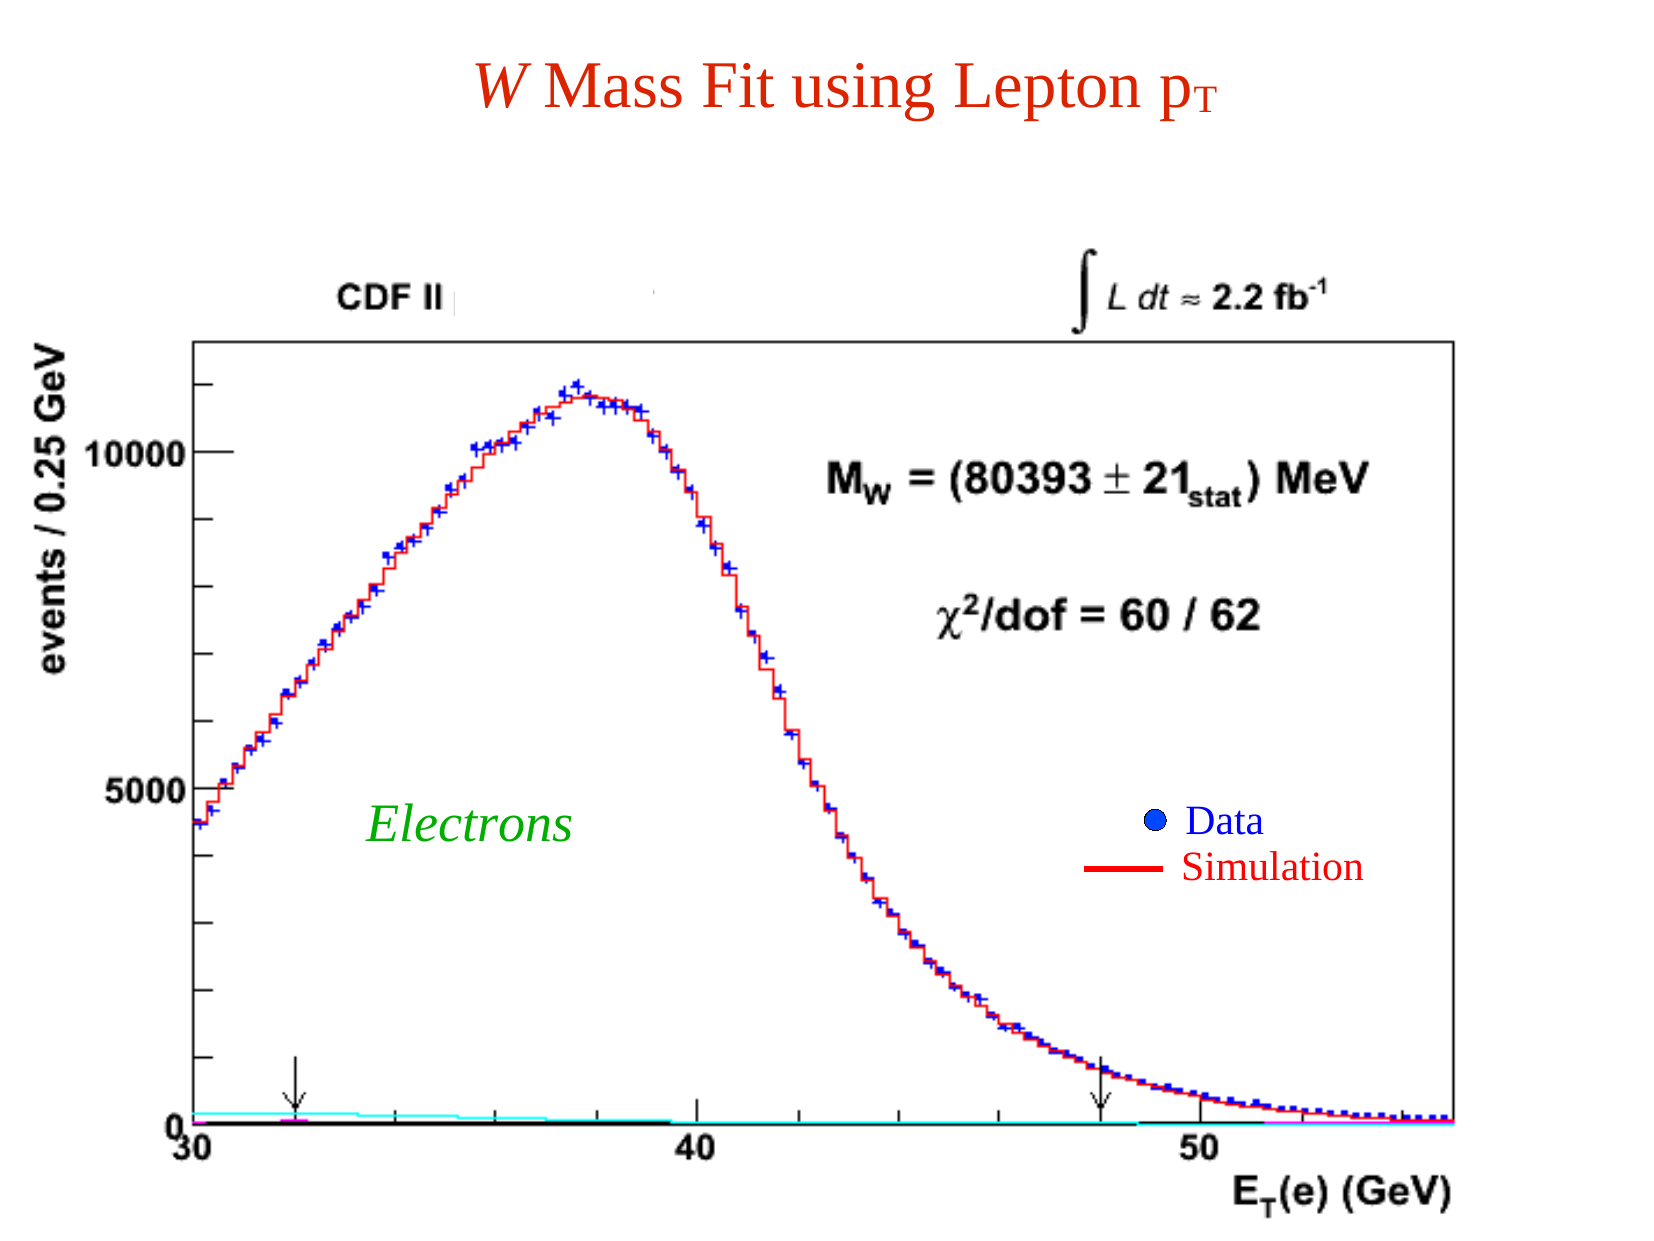

# W Mass Fit using Lepton pT
Electrons
Data
Simulation